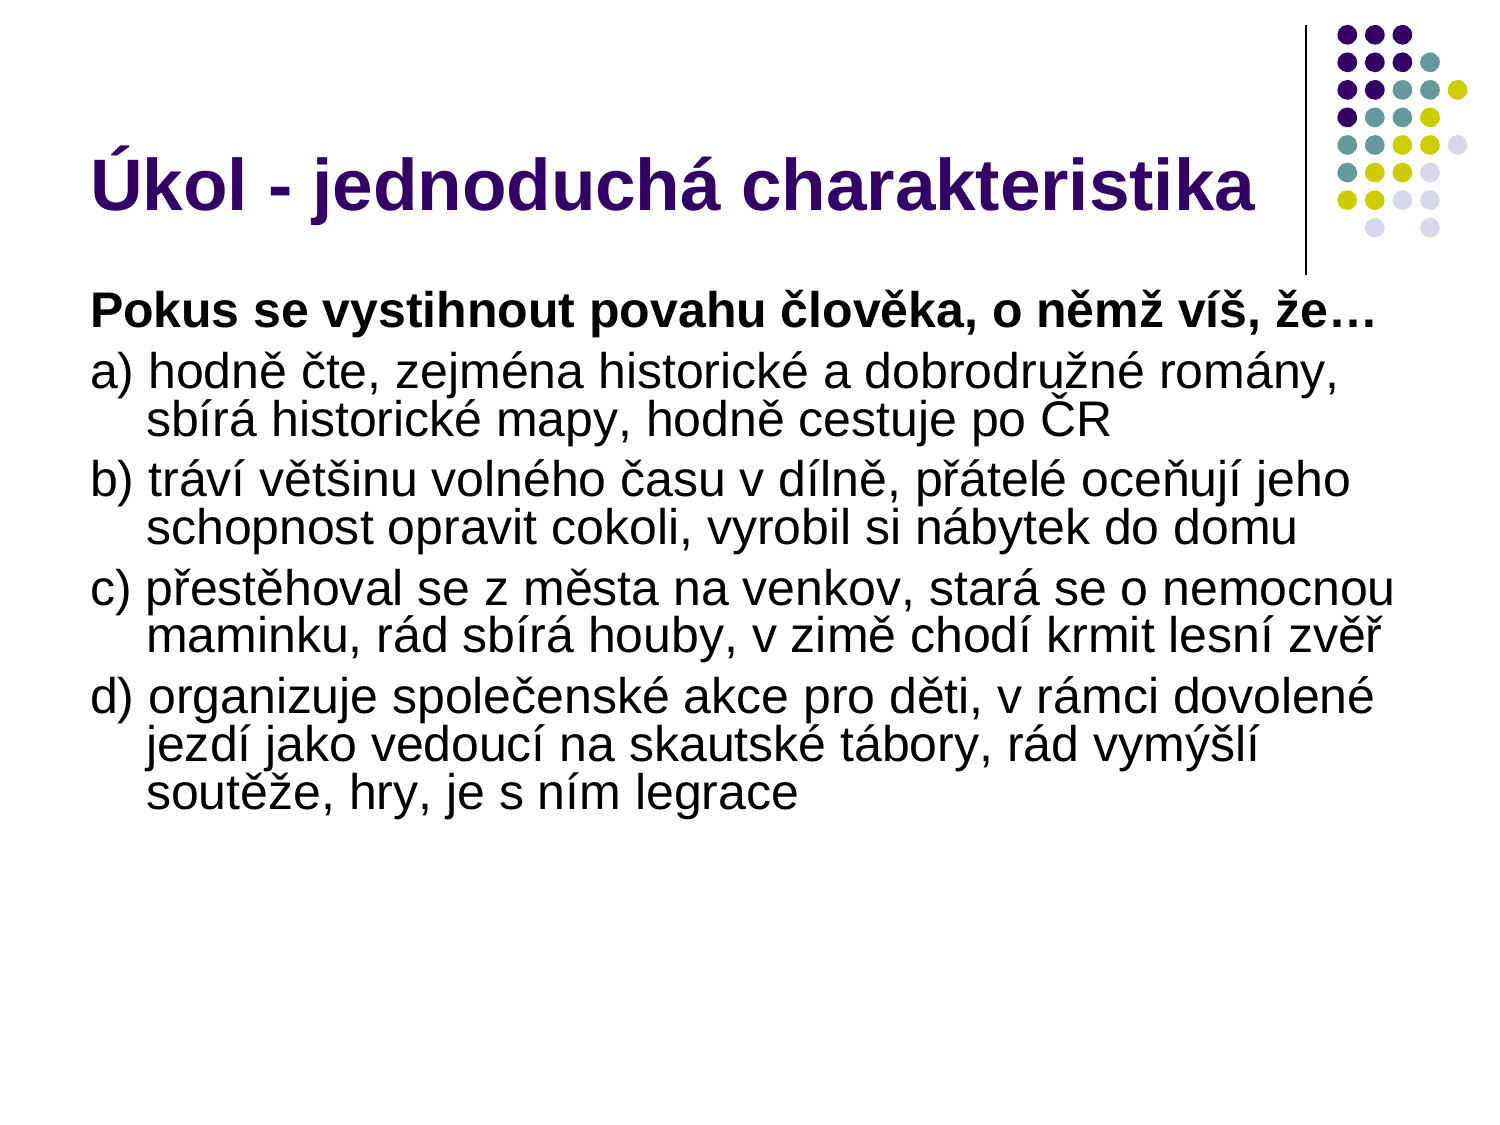

# Úkol - jednoduchá charakteristika
Pokus se vystihnout povahu člověka, o němž víš, že…
a) hodně čte, zejména historické a dobrodružné romány, sbírá historické mapy, hodně cestuje po ČR
b) tráví většinu volného času v dílně, přátelé oceňují jeho schopnost opravit cokoli, vyrobil si nábytek do domu
c) přestěhoval se z města na venkov, stará se o nemocnou maminku, rád sbírá houby, v zimě chodí krmit lesní zvěř
d) organizuje společenské akce pro děti, v rámci dovolené jezdí jako vedoucí na skautské tábory, rád vymýšlí soutěže, hry, je s ním legrace